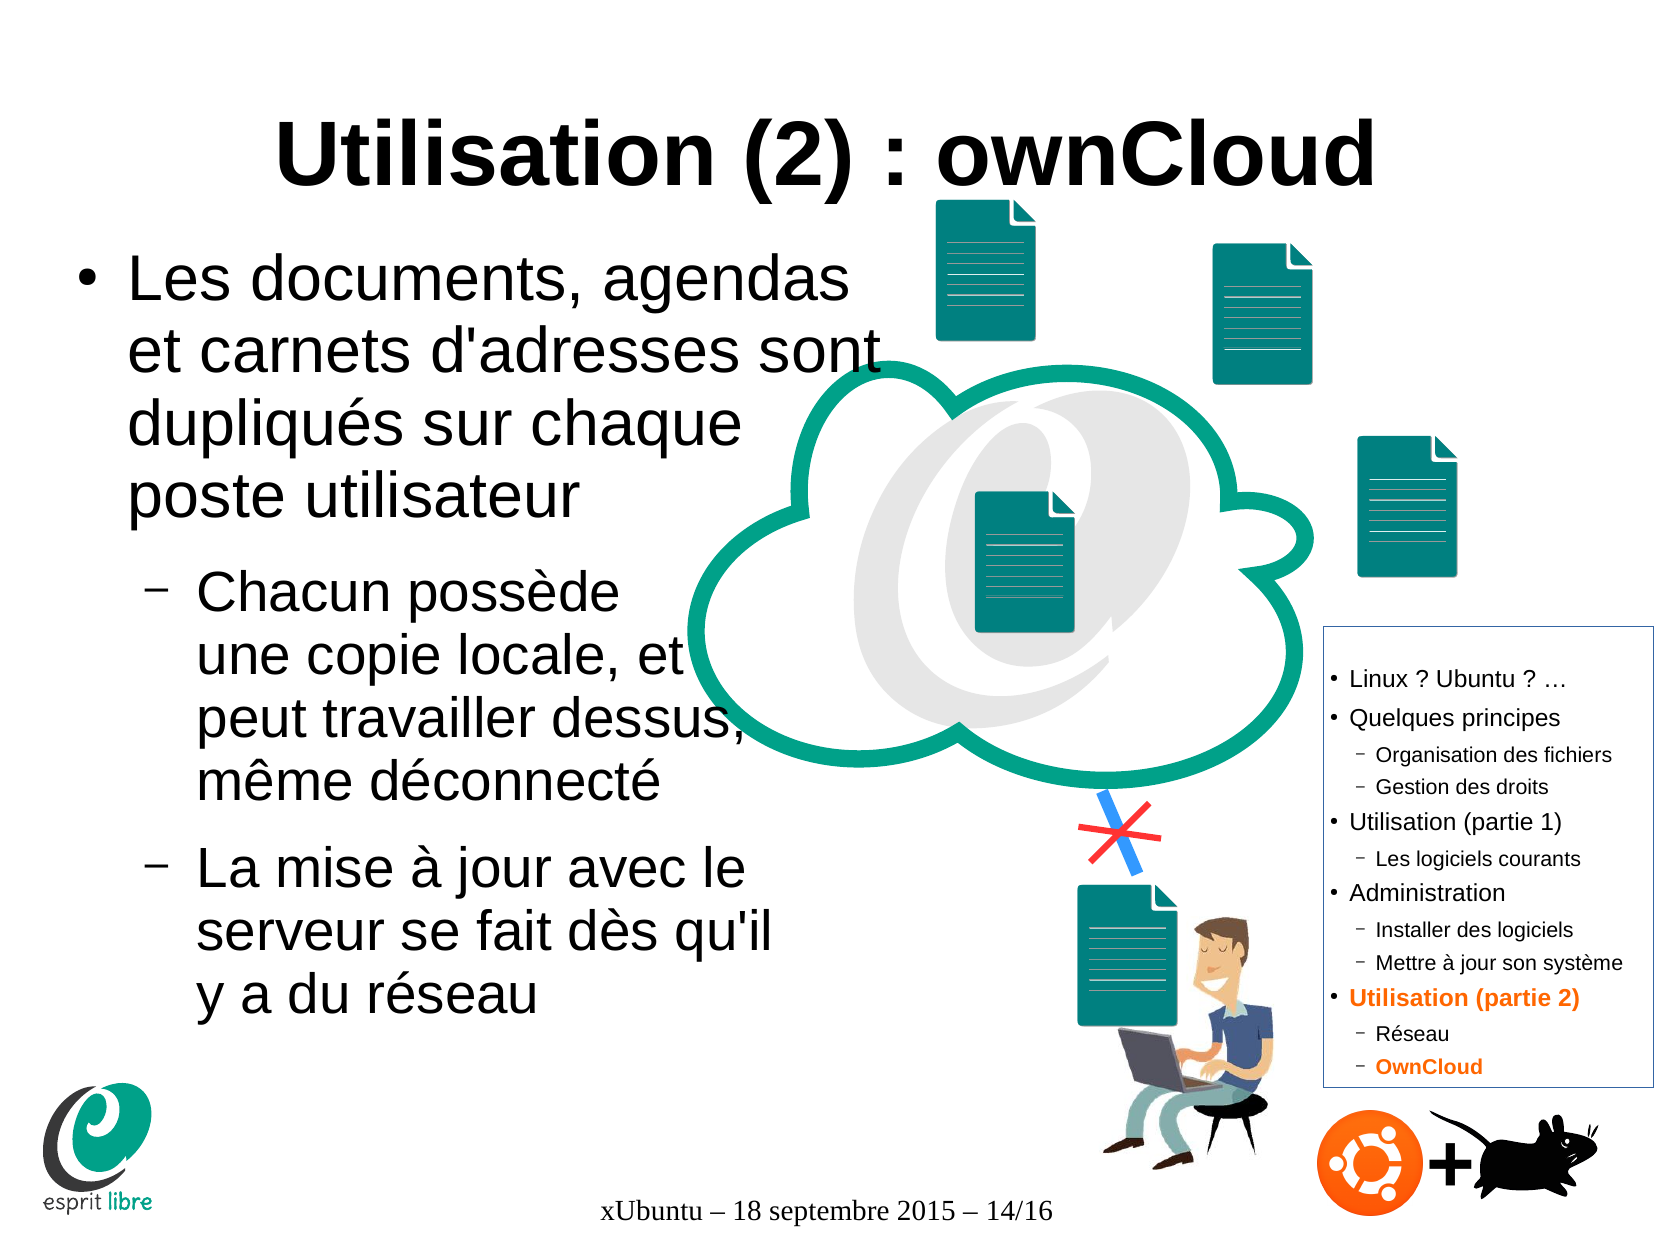

# Utilisation (2) : ownCloud
Les documents, agendas
et carnets d'adresses sont
dupliqués sur chaque
poste utilisateur
Chacun possède
une copie locale, et
peut travailler dessus,
même déconnecté
La mise à jour avec le
serveur se fait dès qu'il
y a du réseau
Linux ? Ubuntu ? …
Quelques principes
Organisation des fichiers
Gestion des droits
Utilisation (partie 1)
Les logiciels courants
Administration
Installer des logiciels
Mettre à jour son système
Utilisation (partie 2)
Réseau
OwnCloud